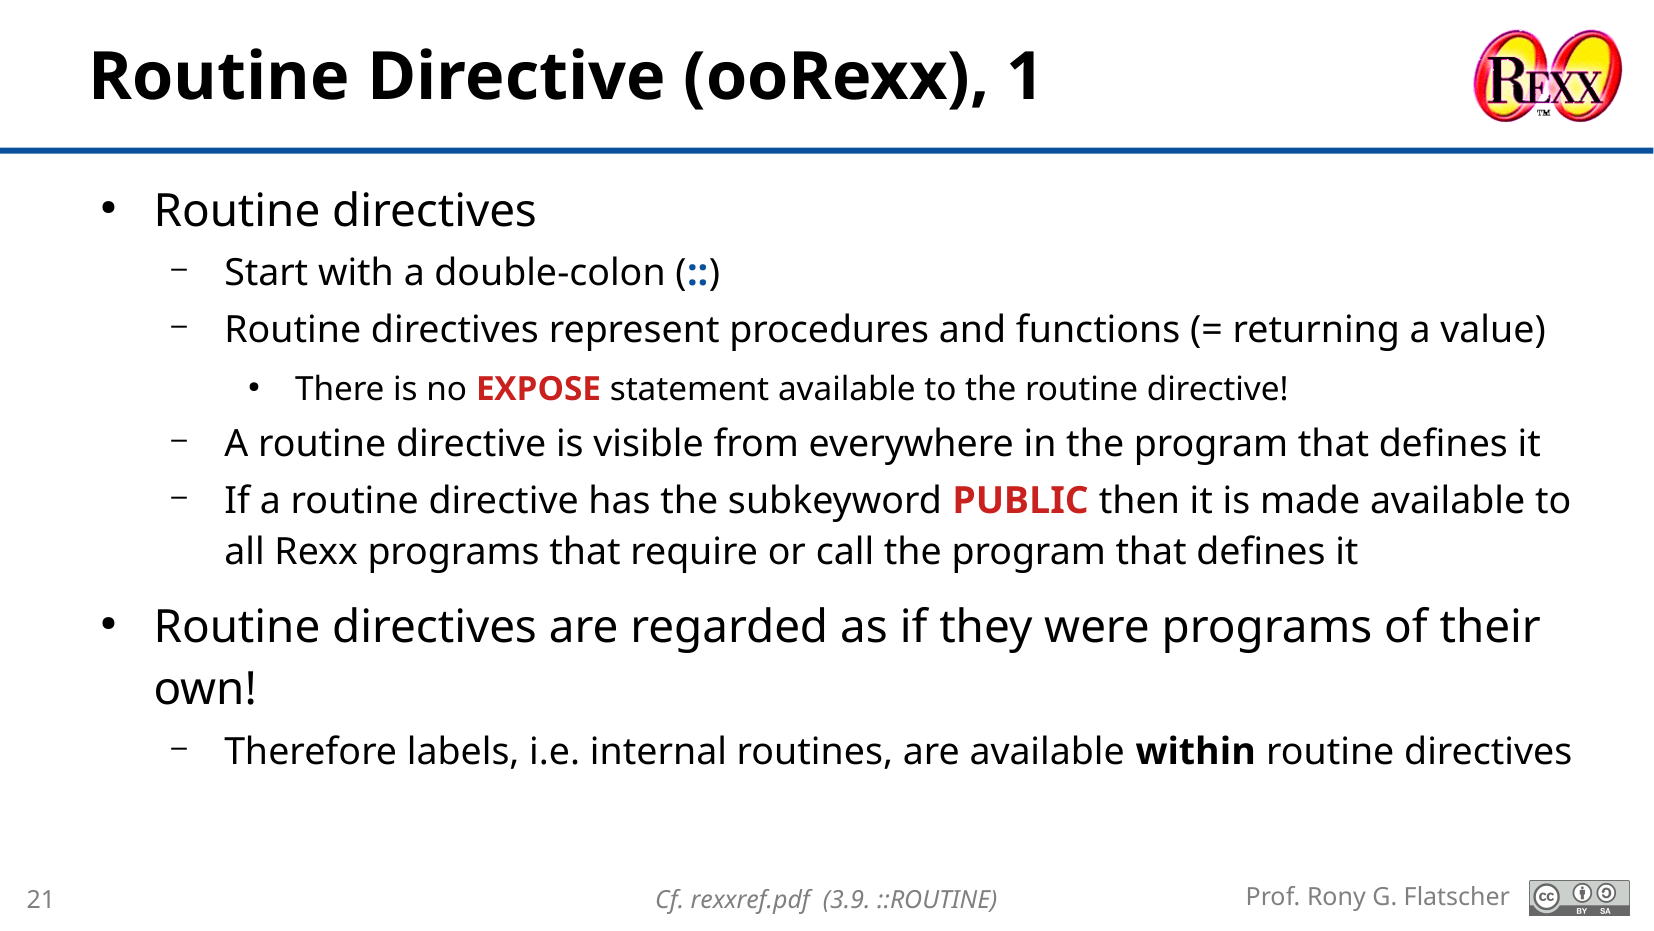

# Routine Directive (ooRexx), 1
Routine directives
Start with a double-colon (::)
Routine directives represent procedures and functions (= returning a value)
There is no EXPOSE statement available to the routine directive!
A routine directive is visible from everywhere in the program that defines it
If a routine directive has the subkeyword PUBLIC then it is made available to all Rexx programs that require or call the program that defines it
Routine directives are regarded as if they were programs of their own!
Therefore labels, i.e. internal routines, are available within routine directives
Cf. rexxref.pdf (3.9. ::ROUTINE)